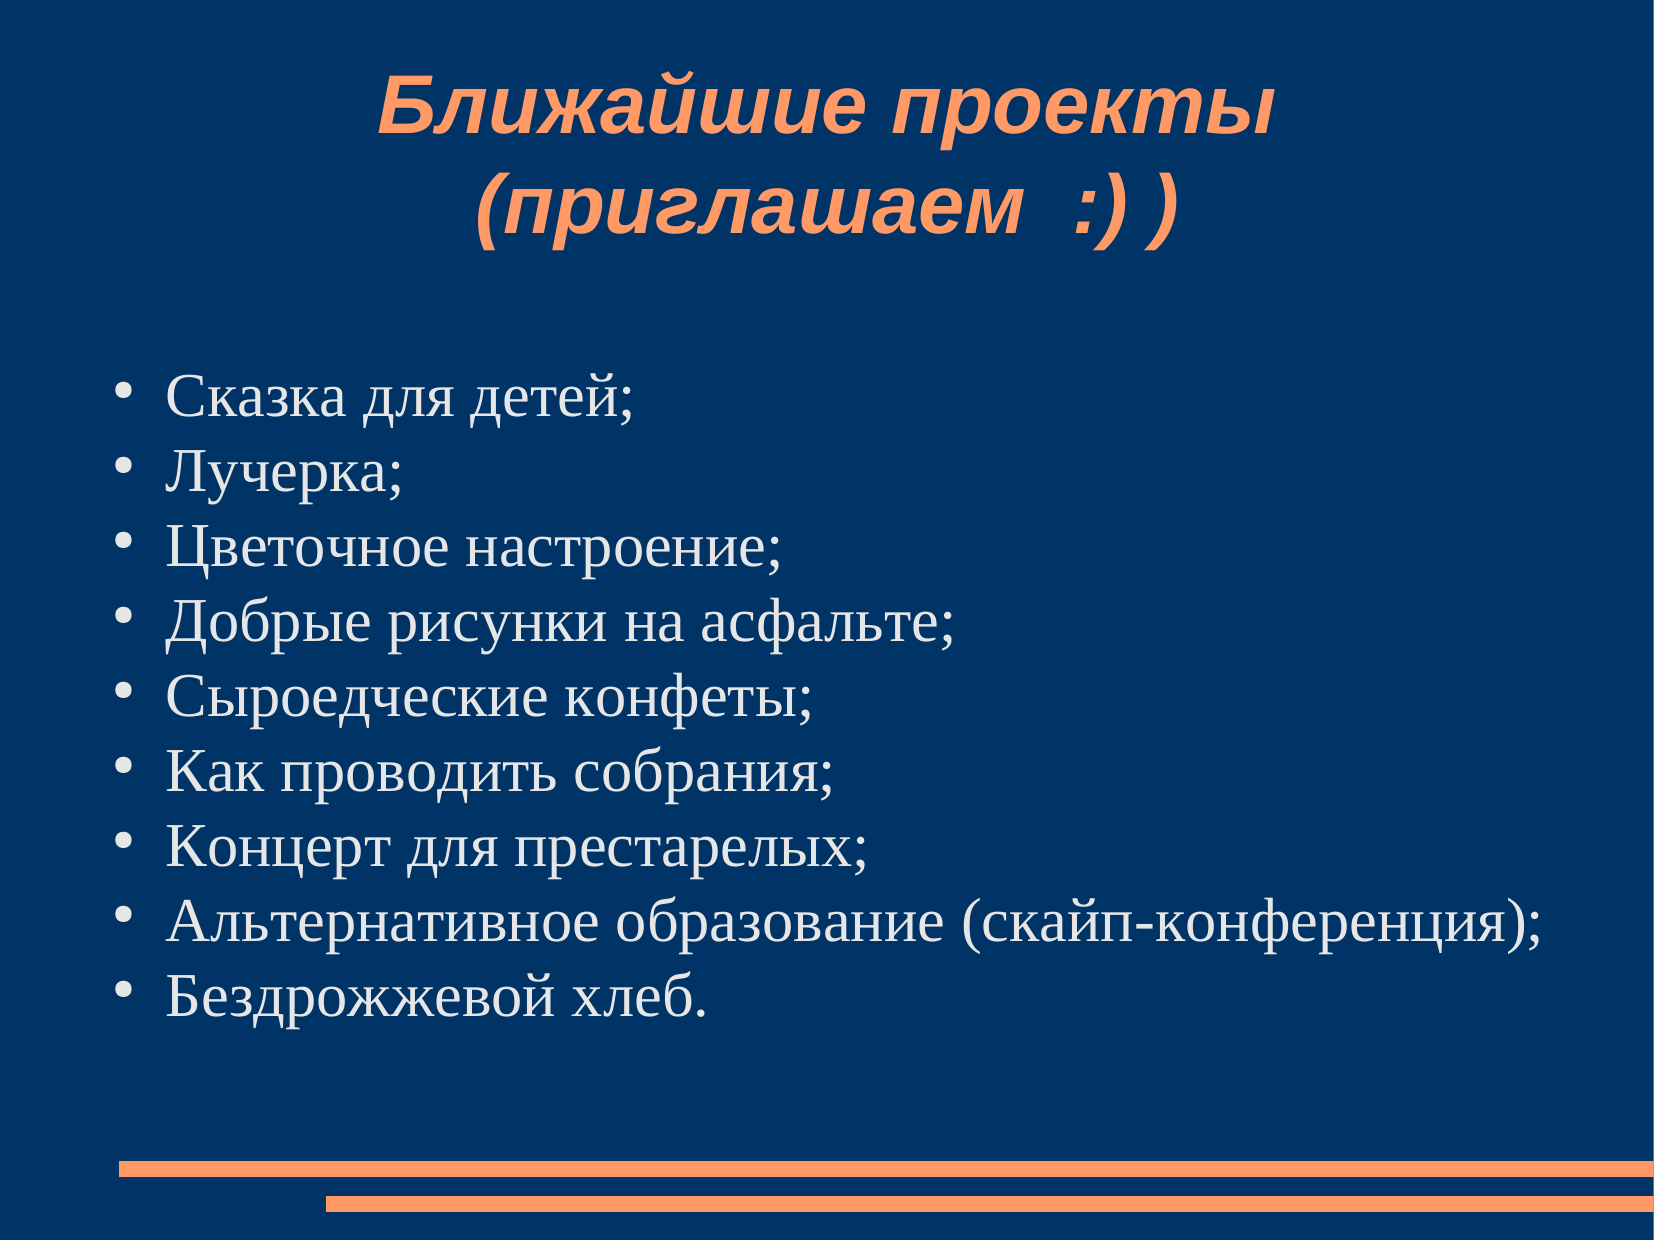

# Ближайшие проекты (приглашаем :) )
Сказка для детей;
Лучерка;
Цветочное настроение;
Добрые рисунки на асфальте;
Сыроедческие конфеты;
Как проводить собрания;
Концерт для престарелых;
Альтернативное образование (скайп-конференция);
Бездрожжевой хлеб.